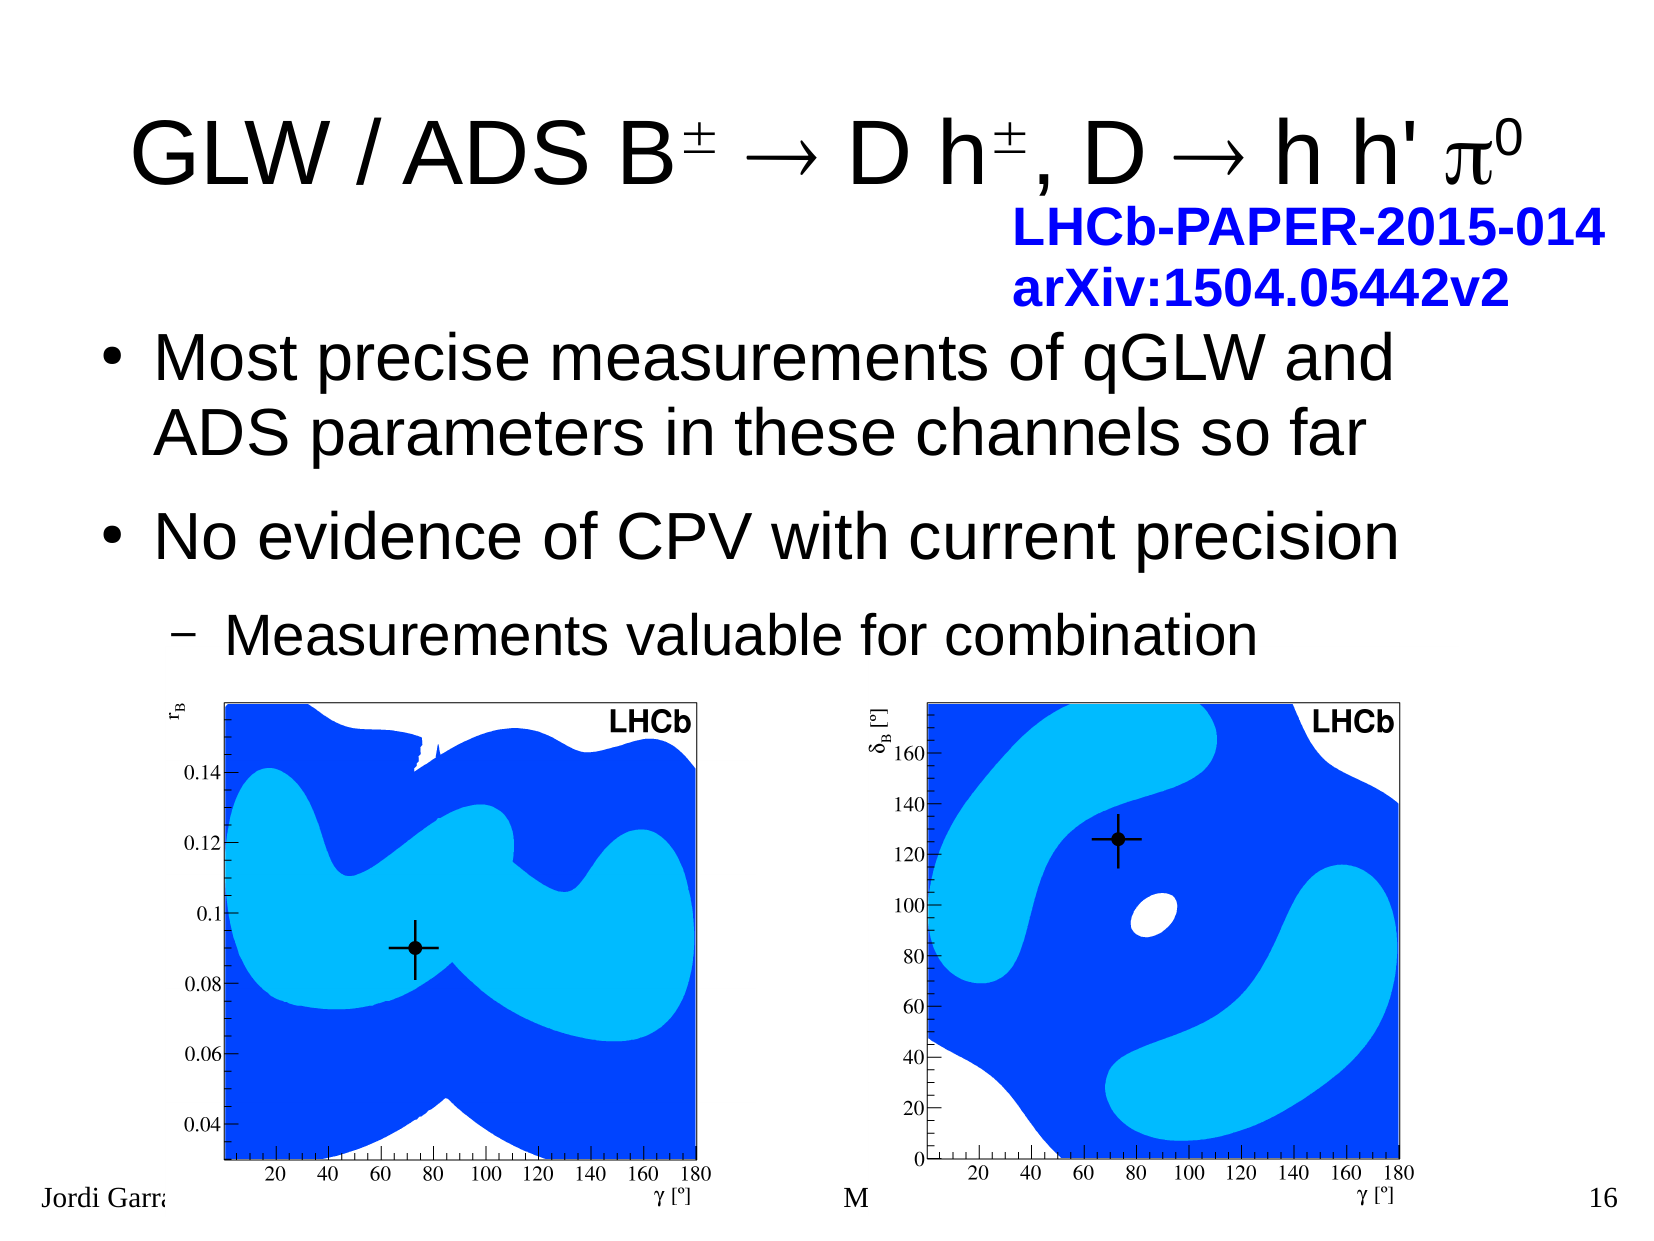

# GLW / ADS B± ® D h±, D ® h h' p0
LHCb-PAPER-2015-014
arXiv:1504.05442v2
Most precise measurements of qGLW and ADS parameters in these channels so far
No evidence of CPV with current precision
Measurements valuable for combination
16